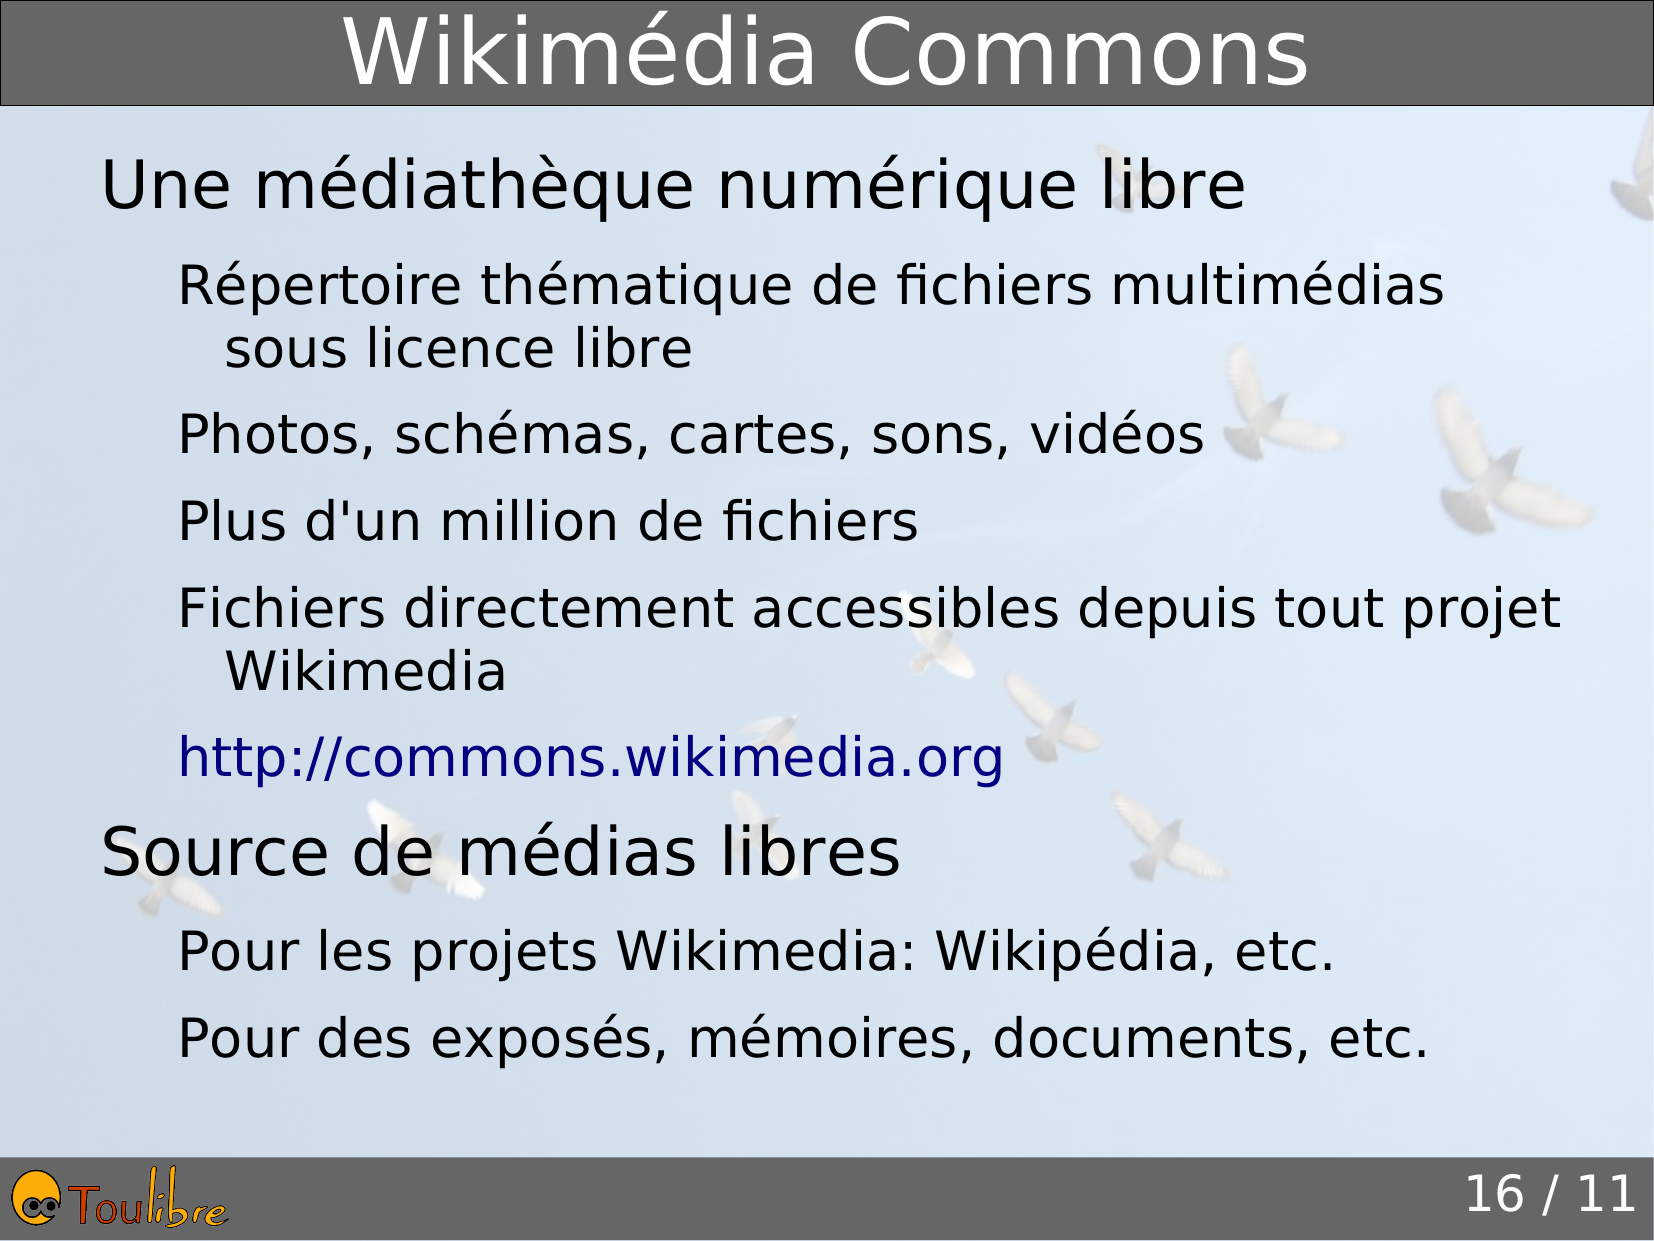

# Wikimédia Commons
Une médiathèque numérique libre
Répertoire thématique de fichiers multimédias sous licence libre
Photos, schémas, cartes, sons, vidéos
Plus d'un million de fichiers
Fichiers directement accessibles depuis tout projet Wikimedia
http://commons.wikimedia.org
Source de médias libres
Pour les projets Wikimedia: Wikipédia, etc.
Pour des exposés, mémoires, documents, etc.